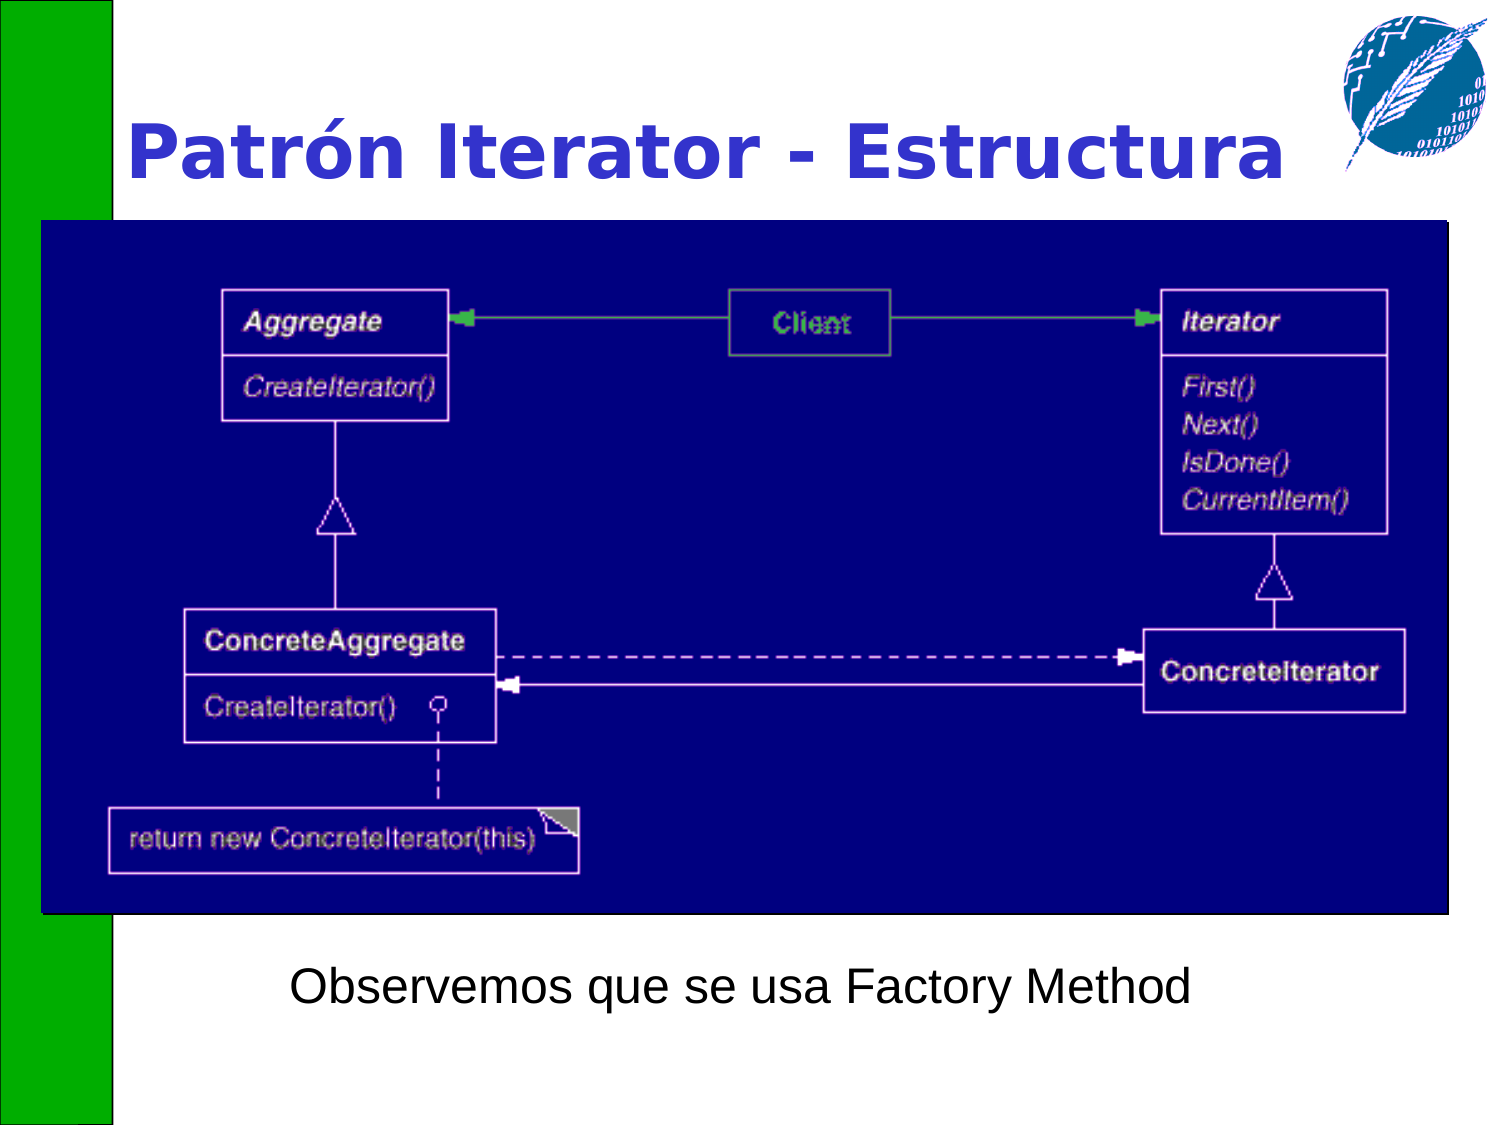

# Patrón Iterator - Estructura
Observemos que se usa Factory Method